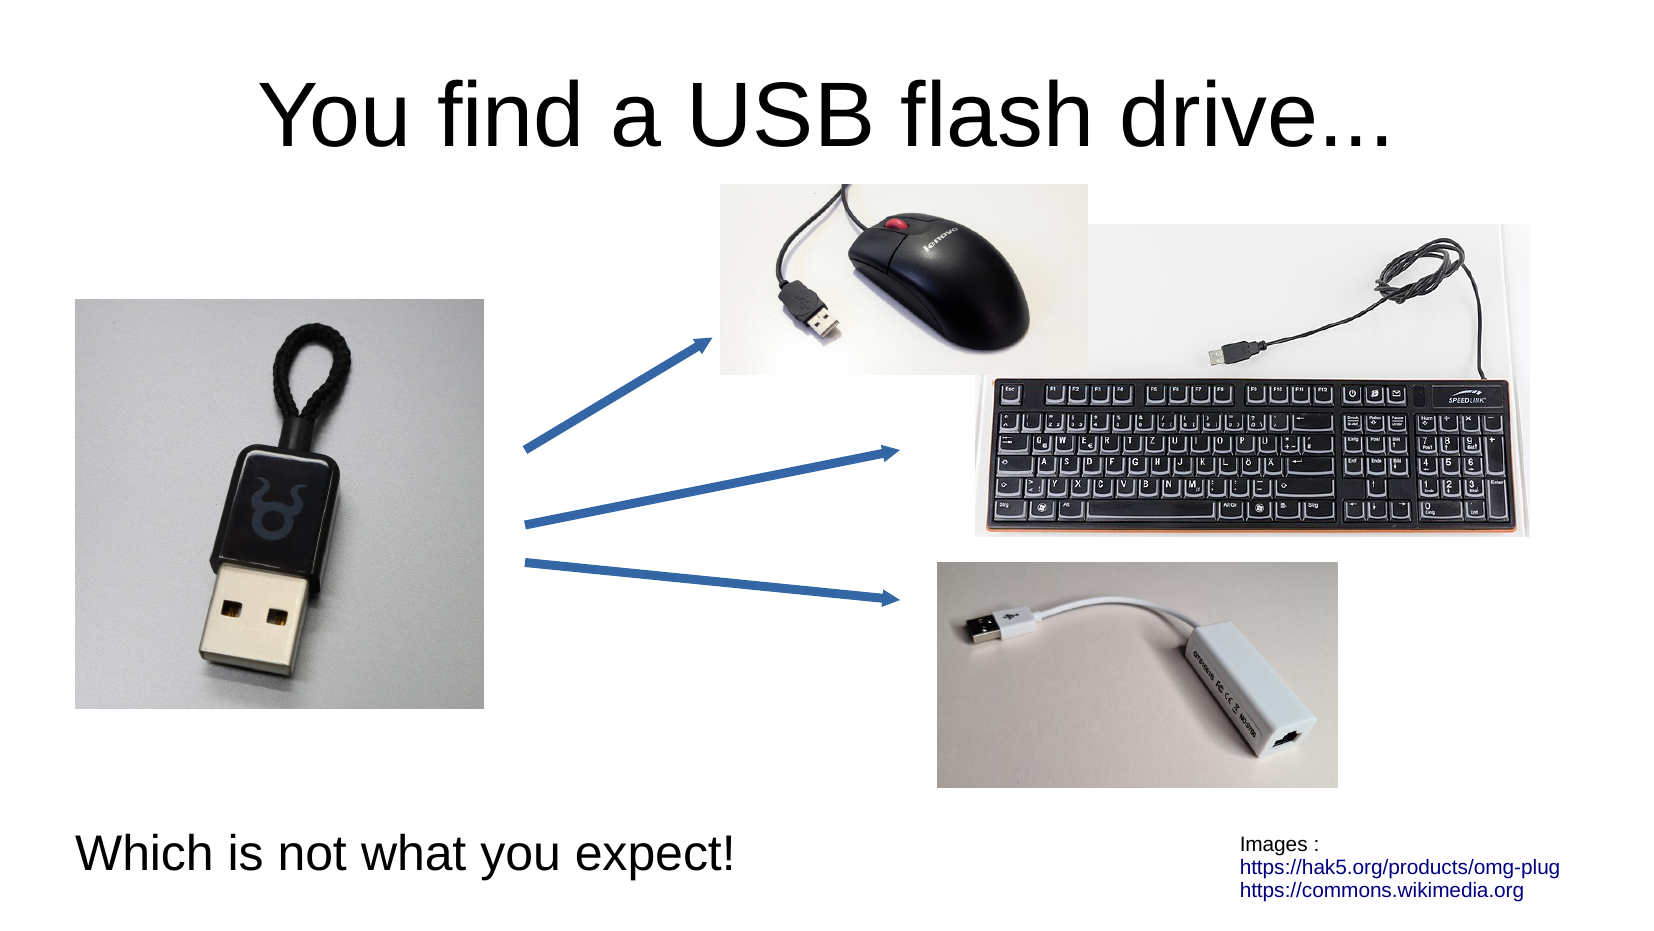

# You find a USB flash drive...
Which is not what you expect!
Images : https://hak5.org/products/omg-plug
https://commons.wikimedia.org